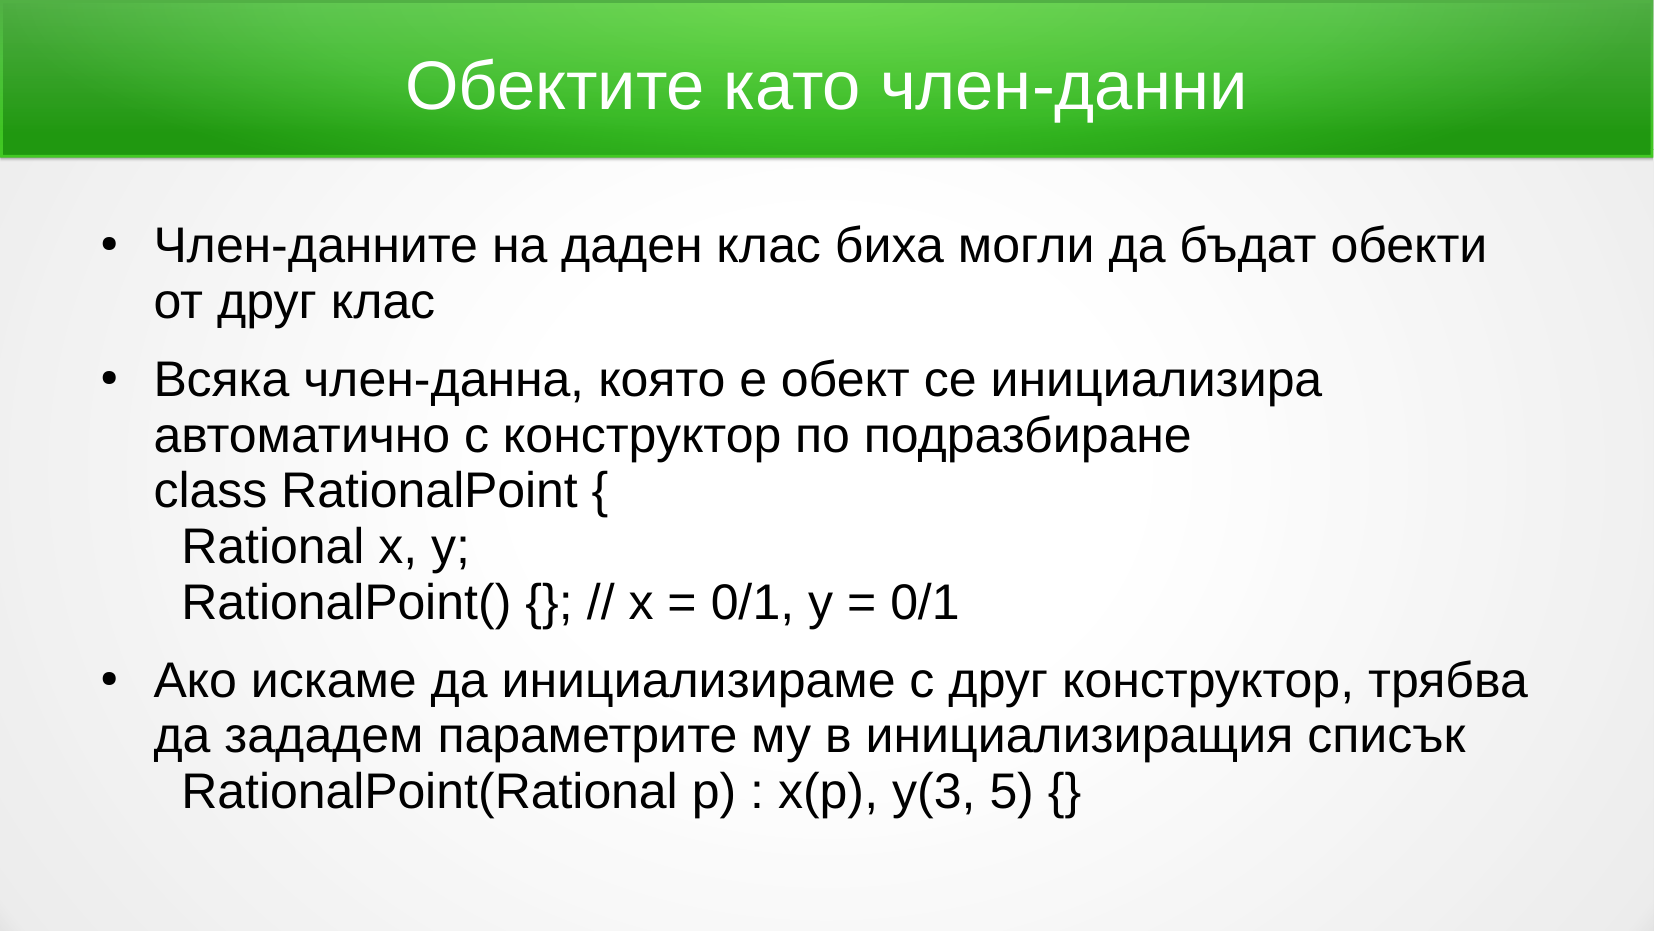

# Обектите като член-данни
Член-данните на даден клас биха могли да бъдат обекти от друг клас
Всяка член-данна, която е обект се инициализира автоматично с конструктор по подразбиране
class RationalPoint {
 Rational x, y;
 RationalPoint() {}; // x = 0/1, y = 0/1
Ако искаме да инициализираме с друг конструктор, трябва да зададем параметрите му в инициализиращия списък
 RationalPoint(Rational p) : x(p), y(3, 5) {}